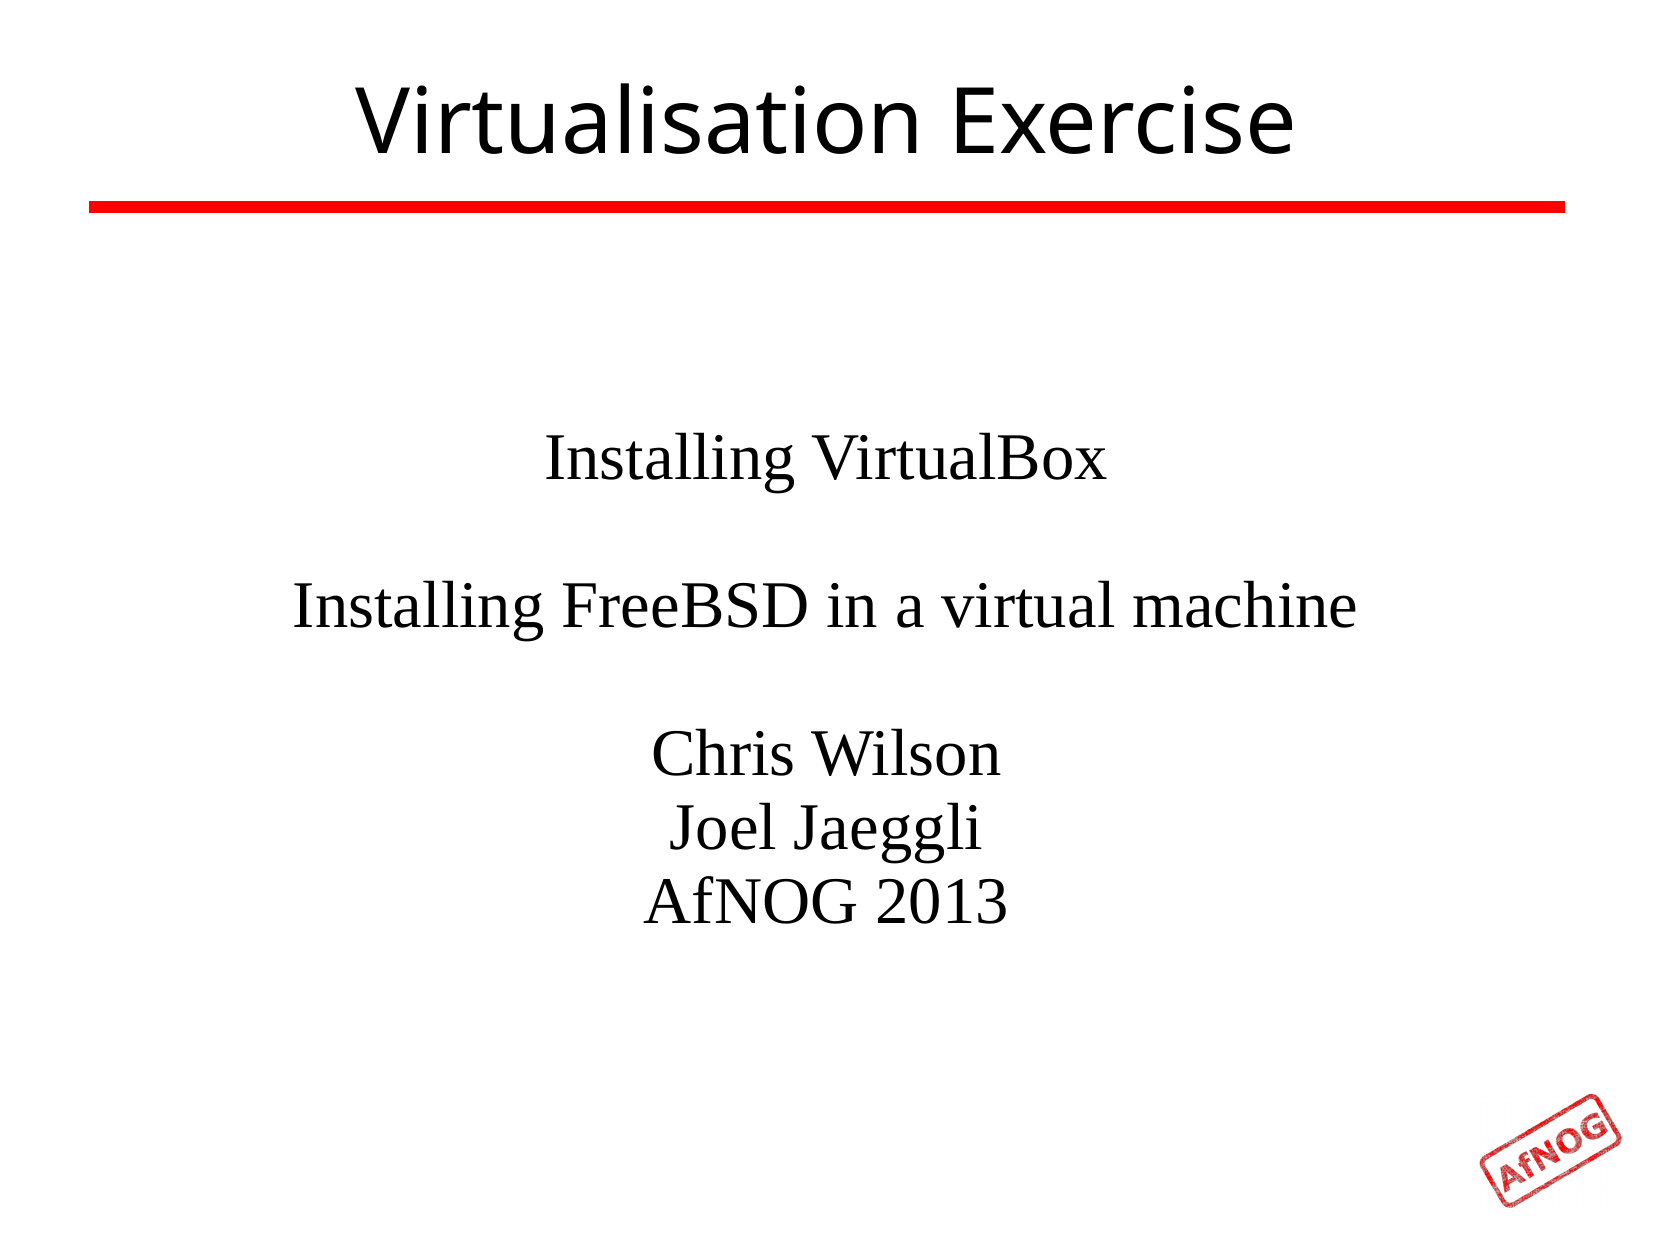

# Virtualisation Exercise
Installing VirtualBox
Installing FreeBSD in a virtual machine
Chris Wilson
Joel Jaeggli
AfNOG 2013